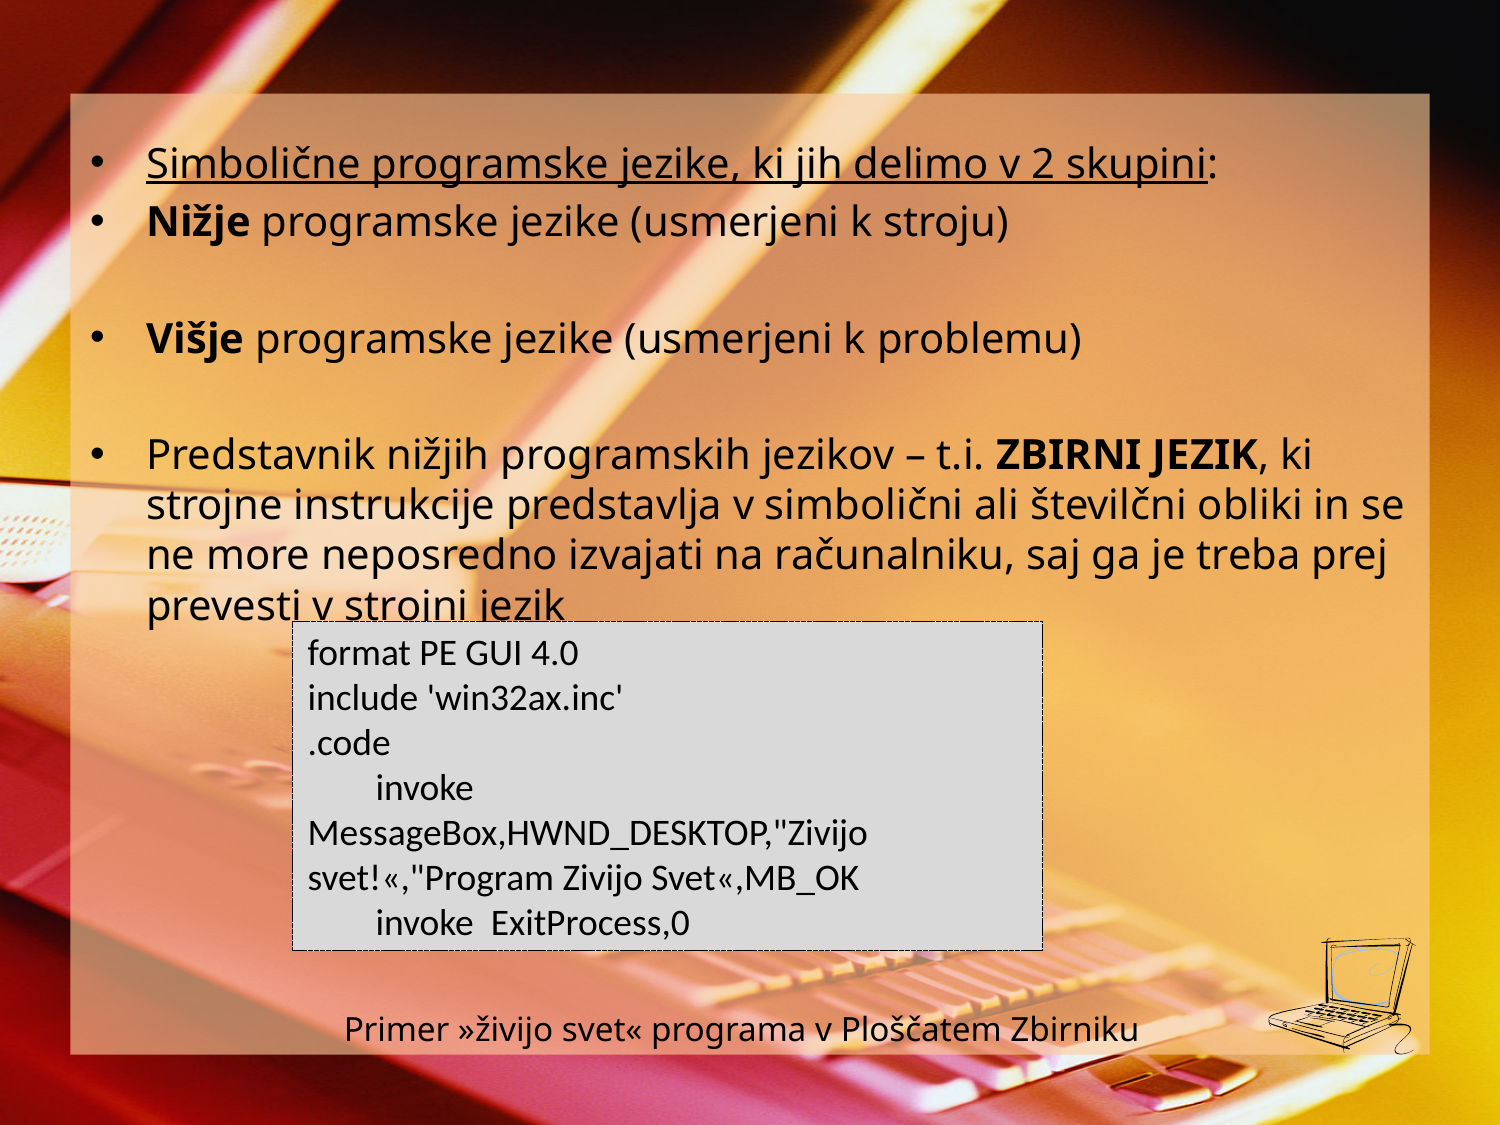

#
Simbolične programske jezike, ki jih delimo v 2 skupini:
Nižje programske jezike (usmerjeni k stroju)
Višje programske jezike (usmerjeni k problemu)
Predstavnik nižjih programskih jezikov – t.i. ZBIRNI JEZIK, ki strojne instrukcije predstavlja v simbolični ali številčni obliki in se ne more neposredno izvajati na računalniku, saj ga je treba prej prevesti v strojni jezik
 Primer »živijo svet« programa v Ploščatem Zbirniku
format PE GUI 4.0
include 'win32ax.inc'
.code
 invoke MessageBox,HWND_DESKTOP,"Zivijo svet!«,"Program Zivijo Svet«,MB_OK
 invoke ExitProcess,0